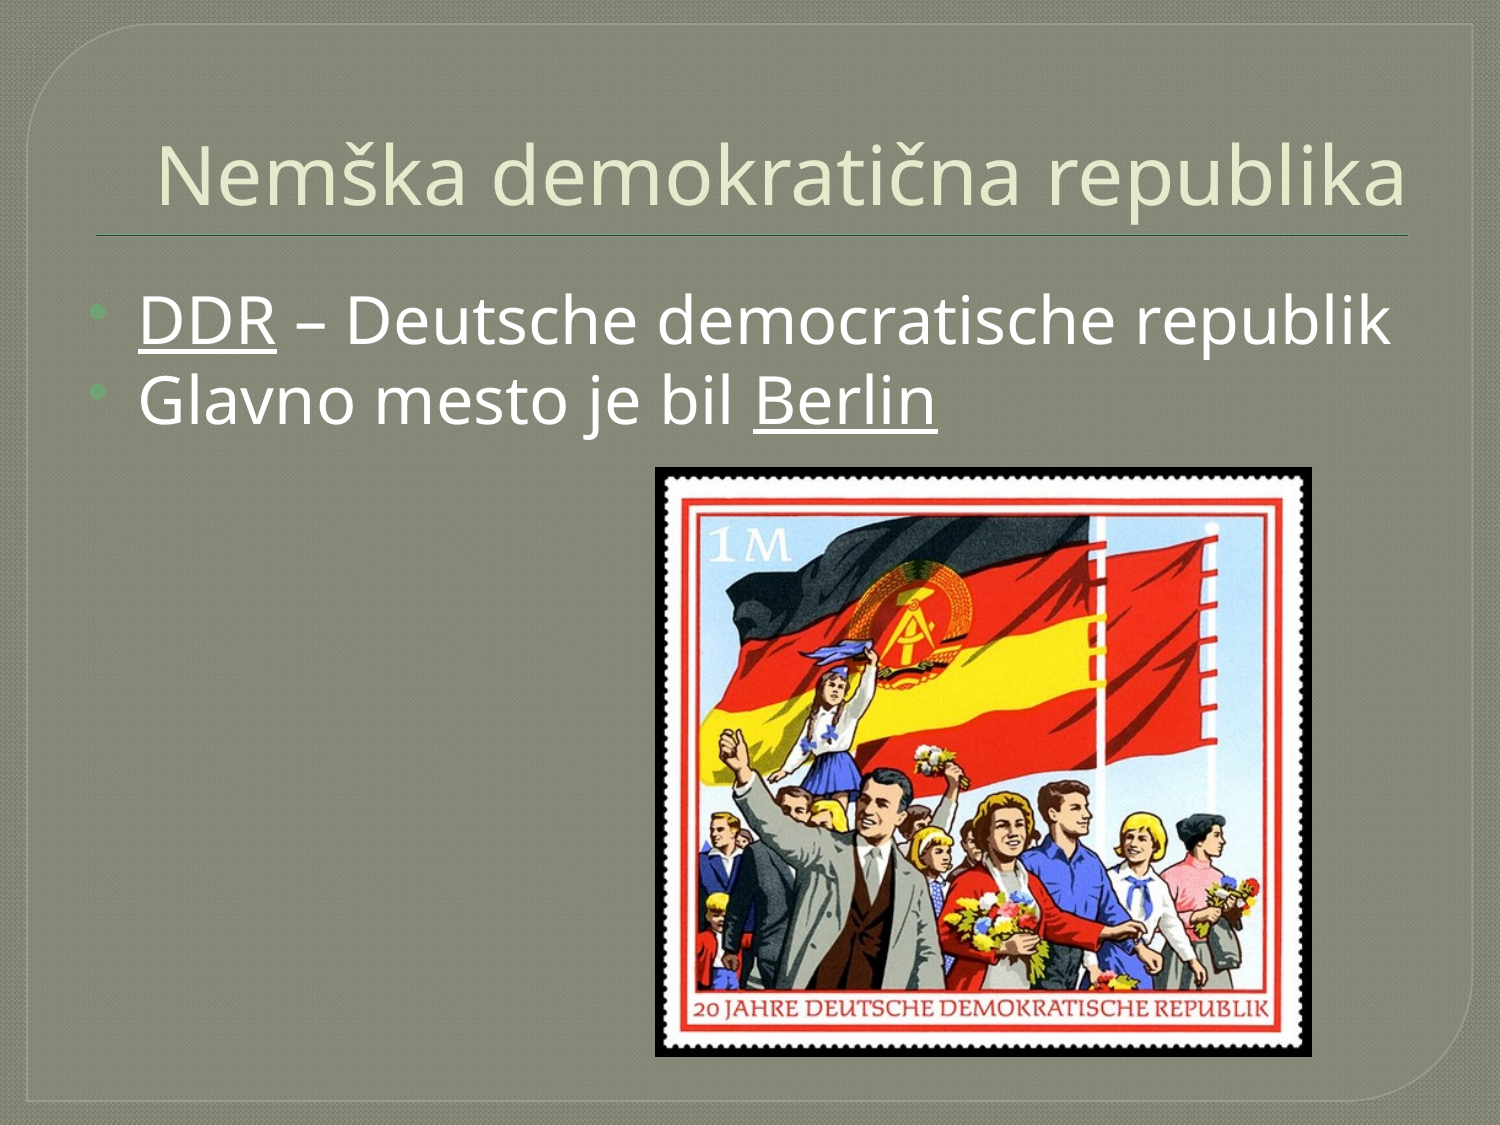

# Nemška demokratična republika
DDR – Deutsche democratische republik
Glavno mesto je bil Berlin